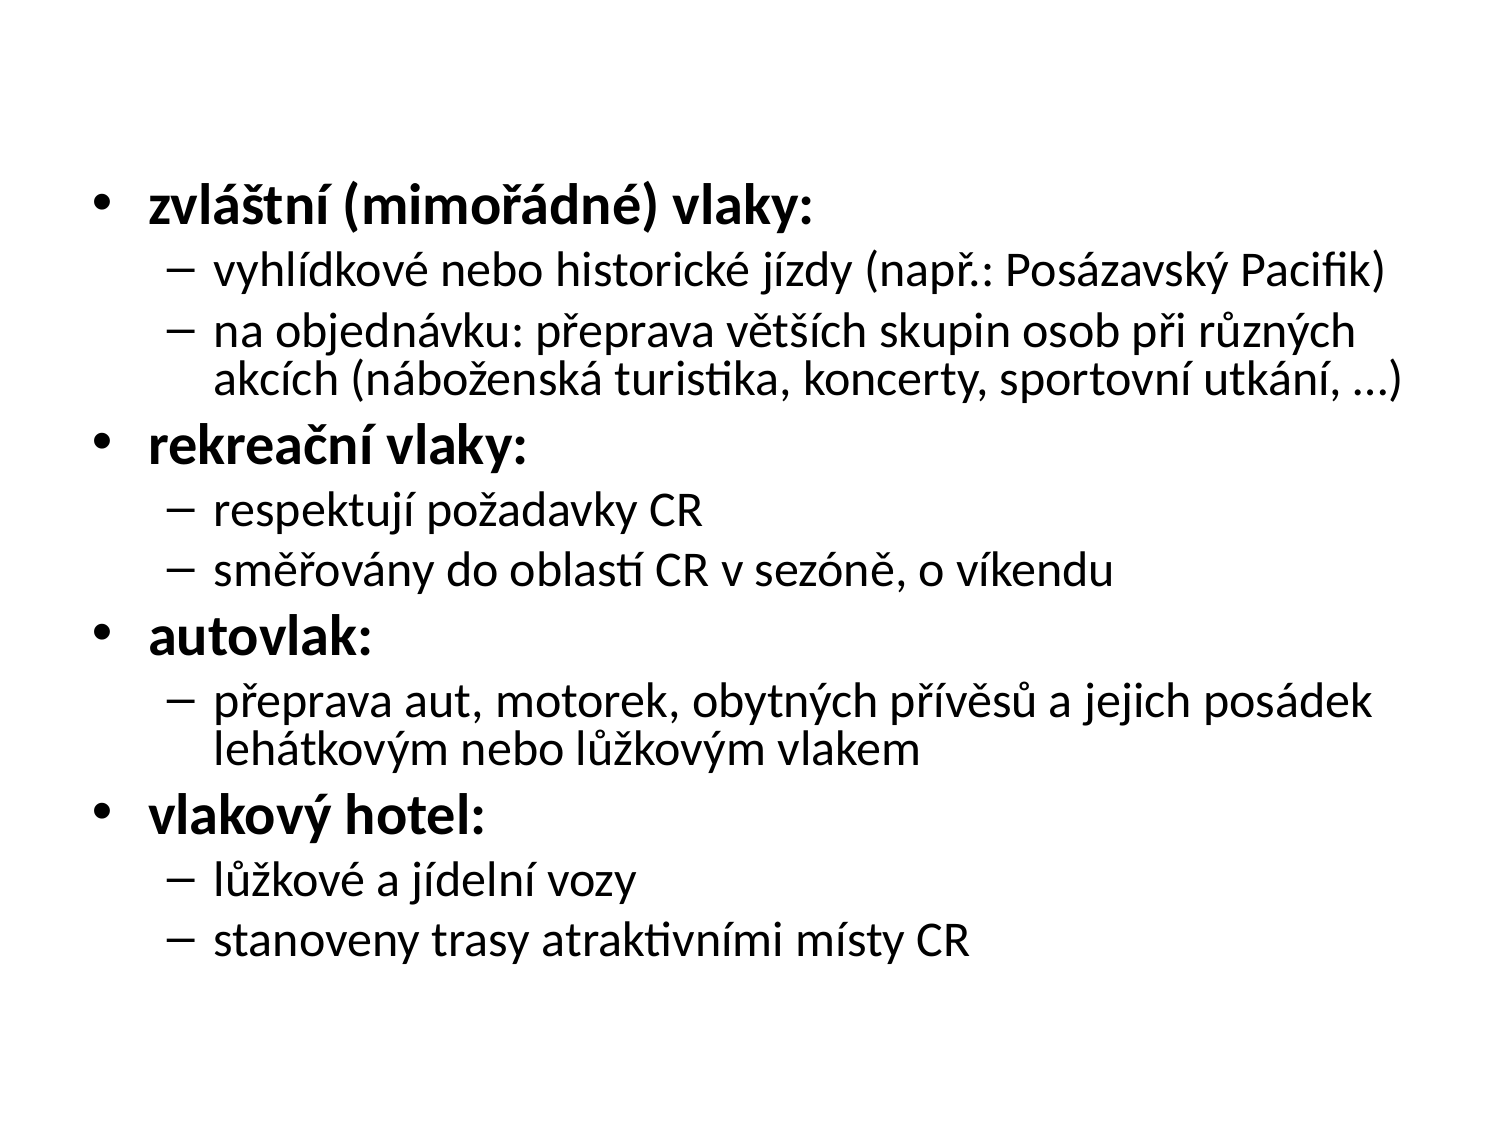

# zvláštní (mimořádné) vlaky:
vyhlídkové nebo historické jízdy (např.: Posázavský Pacifik)
na objednávku: přeprava větších skupin osob při různých akcích (náboženská turistika, koncerty, sportovní utkání, …)
rekreační vlaky:
respektují požadavky CR
směřovány do oblastí CR v sezóně, o víkendu
autovlak:
přeprava aut, motorek, obytných přívěsů a jejich posádek lehátkovým nebo lůžkovým vlakem
vlakový hotel:
lůžkové a jídelní vozy
stanoveny trasy atraktivními místy CR